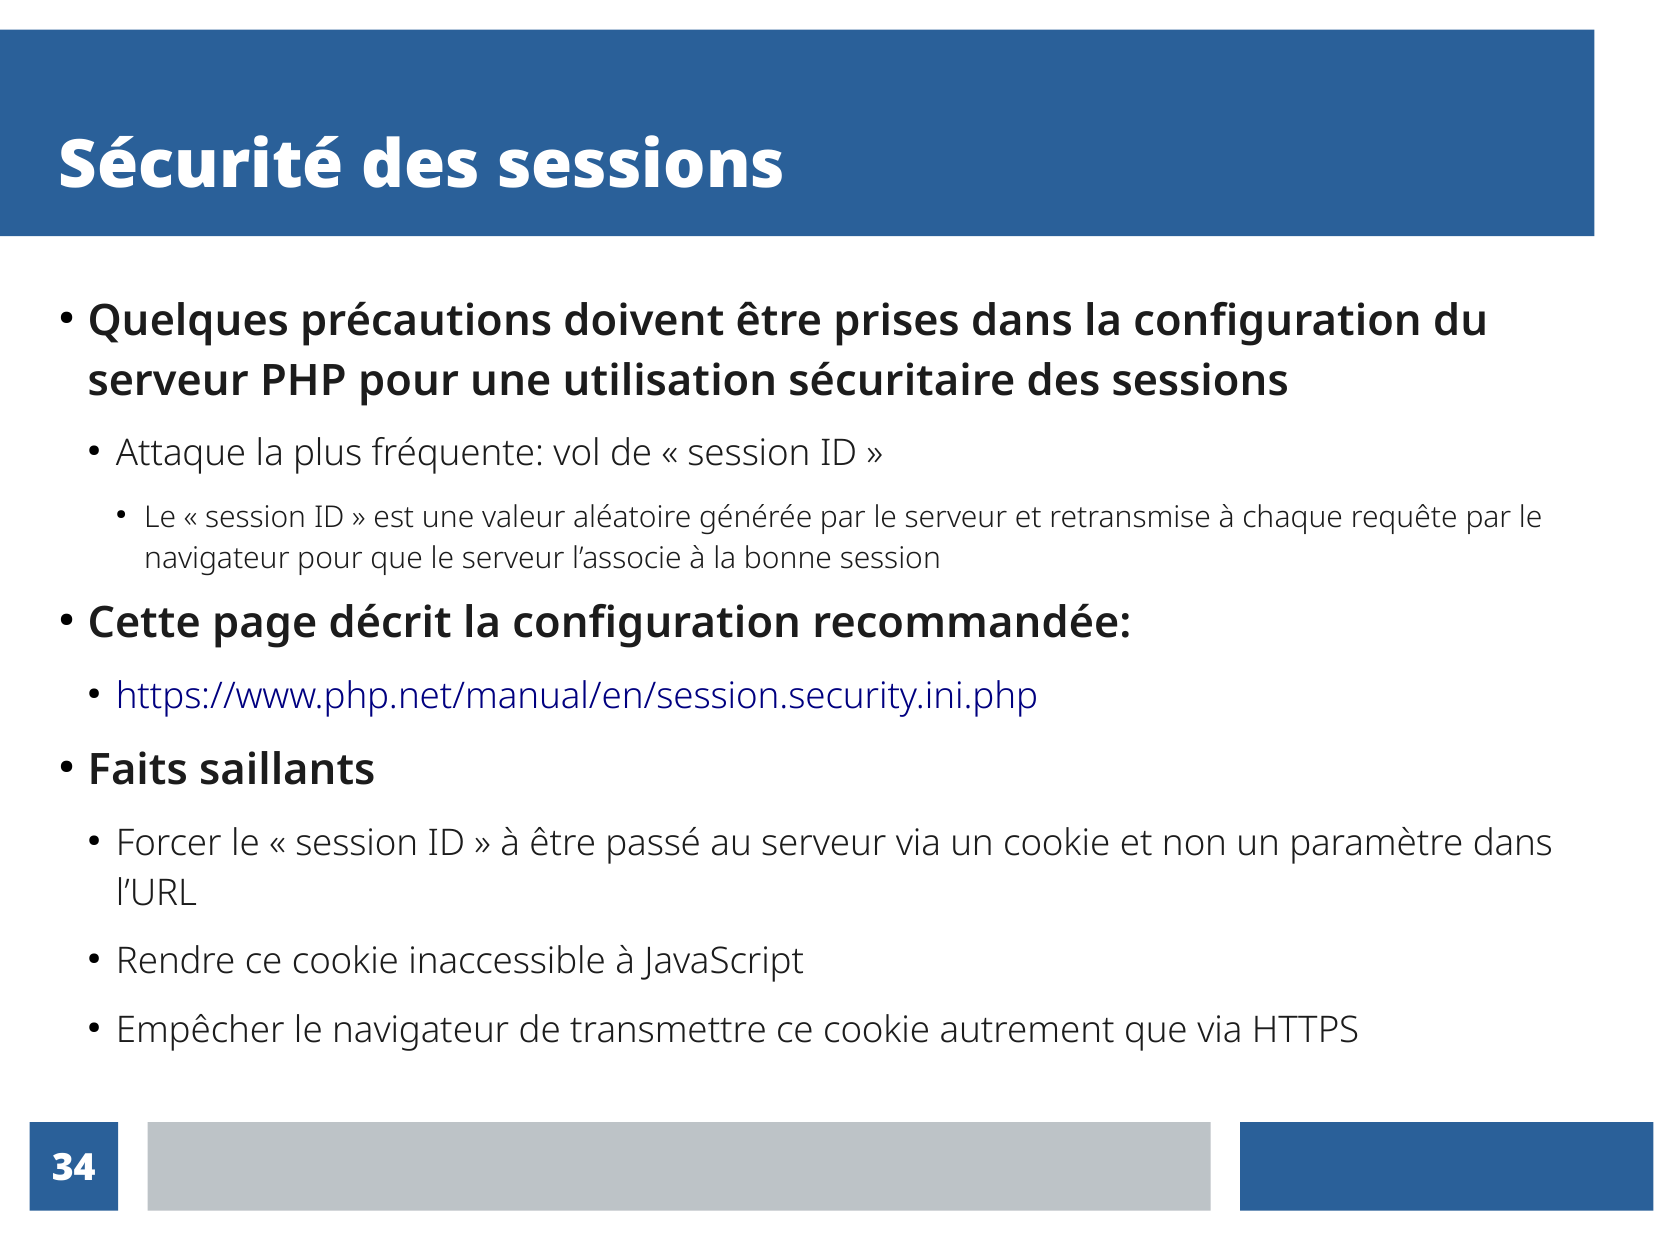

# Sécurité des sessions
Quelques précautions doivent être prises dans la configuration du serveur PHP pour une utilisation sécuritaire des sessions
Attaque la plus fréquente: vol de « session ID »
Le « session ID » est une valeur aléatoire générée par le serveur et retransmise à chaque requête par le navigateur pour que le serveur l’associe à la bonne session
Cette page décrit la configuration recommandée:
https://www.php.net/manual/en/session.security.ini.php
Faits saillants
Forcer le « session ID » à être passé au serveur via un cookie et non un paramètre dans l’URL
Rendre ce cookie inaccessible à JavaScript
Empêcher le navigateur de transmettre ce cookie autrement que via HTTPS
34